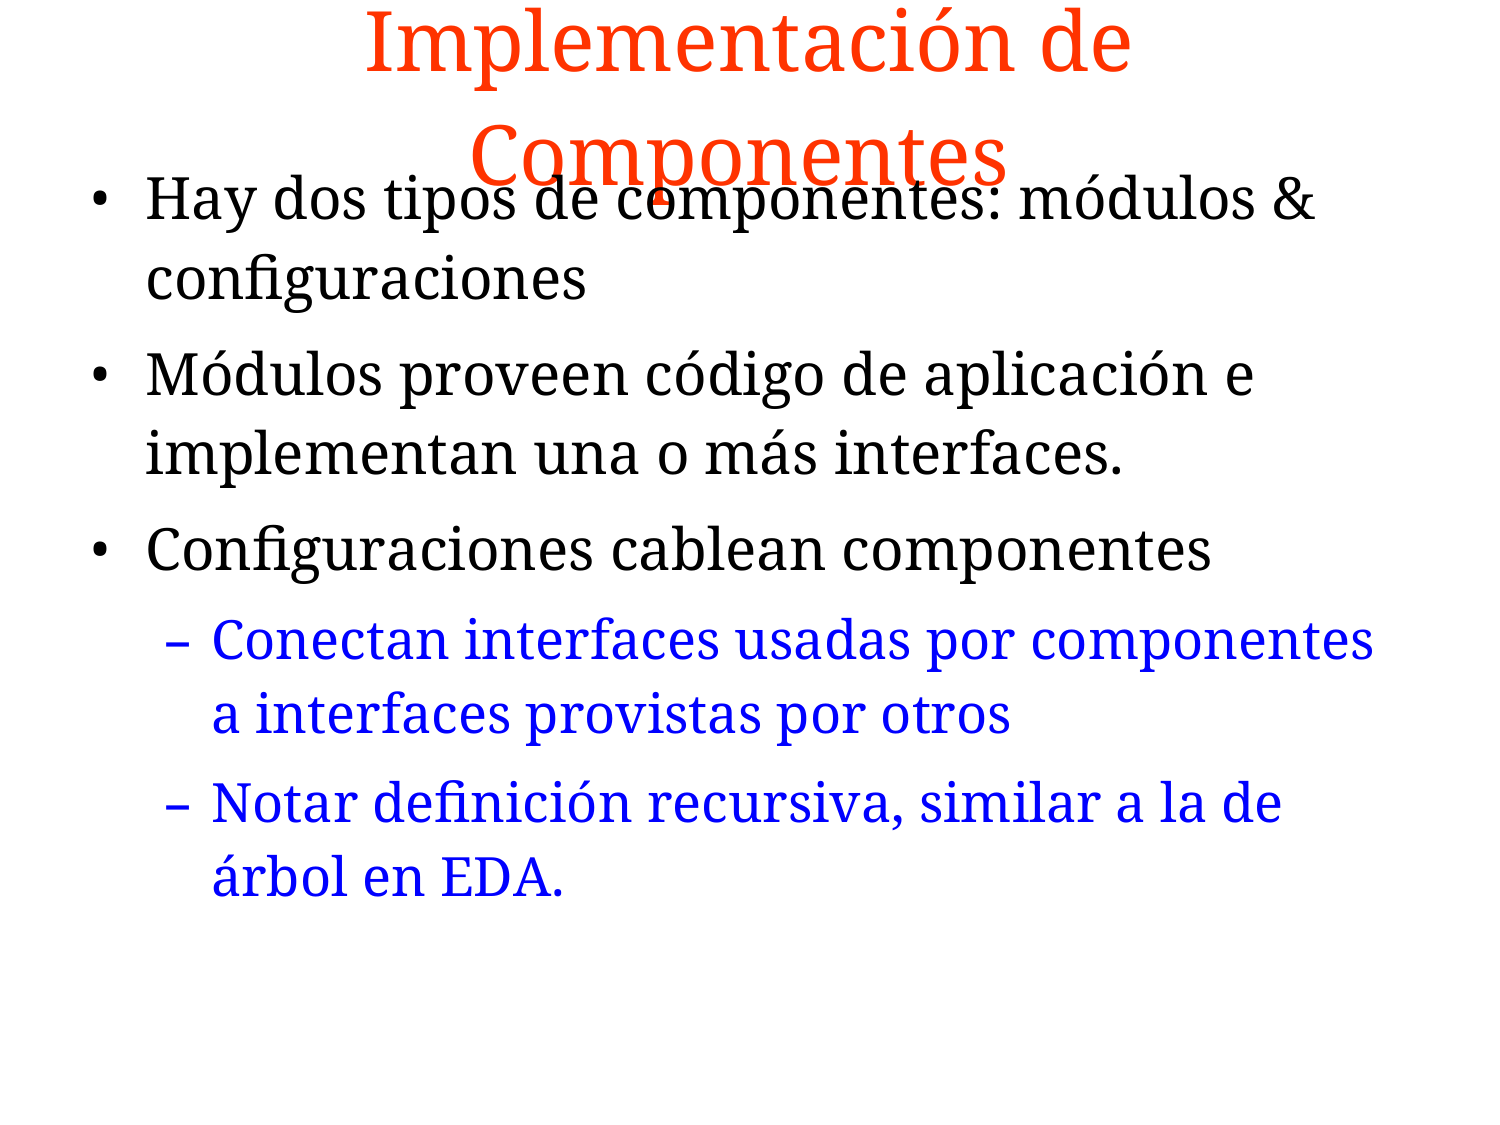

# Implementación de Componentes
Hay dos tipos de componentes: módulos & configuraciones
Módulos proveen código de aplicación e implementan una o más interfaces.
Configuraciones cablean componentes
Conectan interfaces usadas por componentes a interfaces provistas por otros
Notar definición recursiva, similar a la de árbol en EDA.